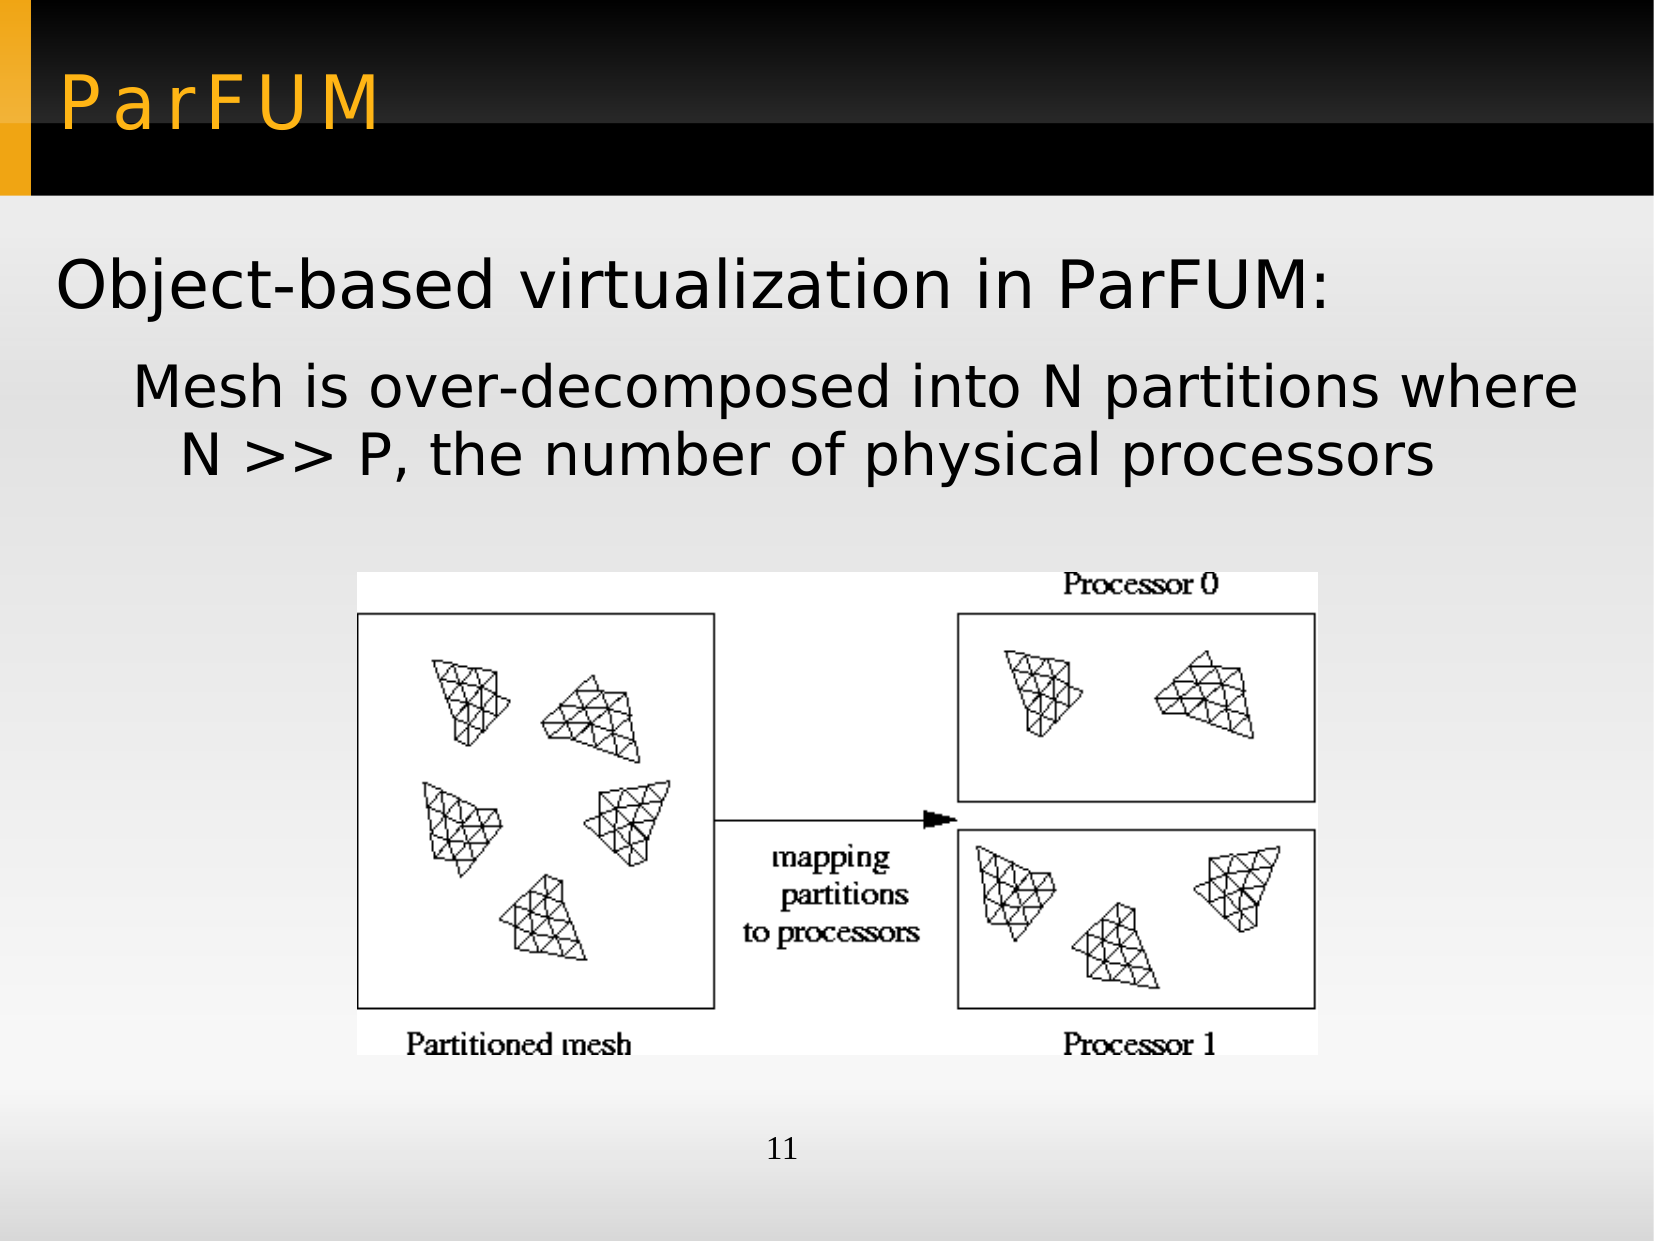

# ParFUM
Object-based virtualization in ParFUM:
Mesh is over-decomposed into N partitions where N >> P, the number of physical processors
11